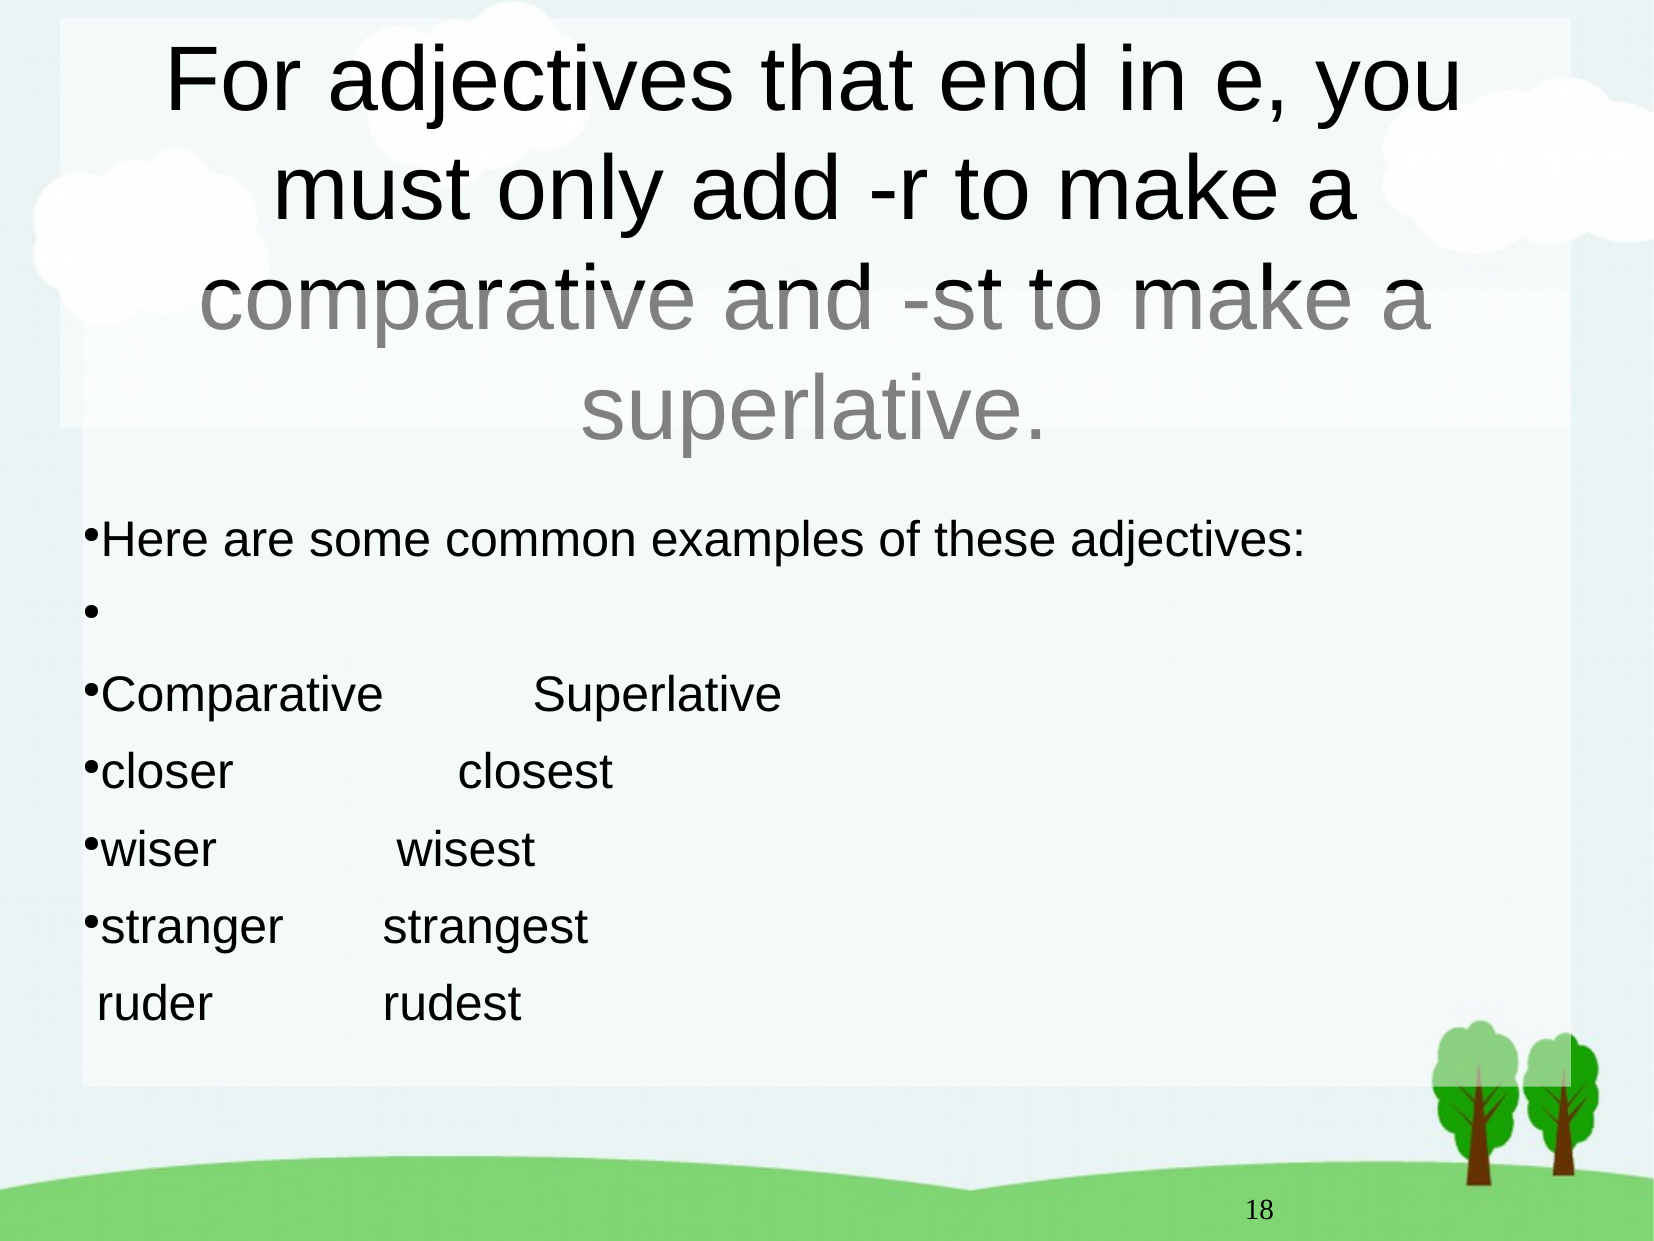

# For adjectives that end in e, you must only add -r to make a comparative and -st to make a superlative.
Here are some common examples of these adjectives:
Comparative		Superlative
closer		 	closest
wiser			 wisest
stranger		strangest
 ruder			rudest